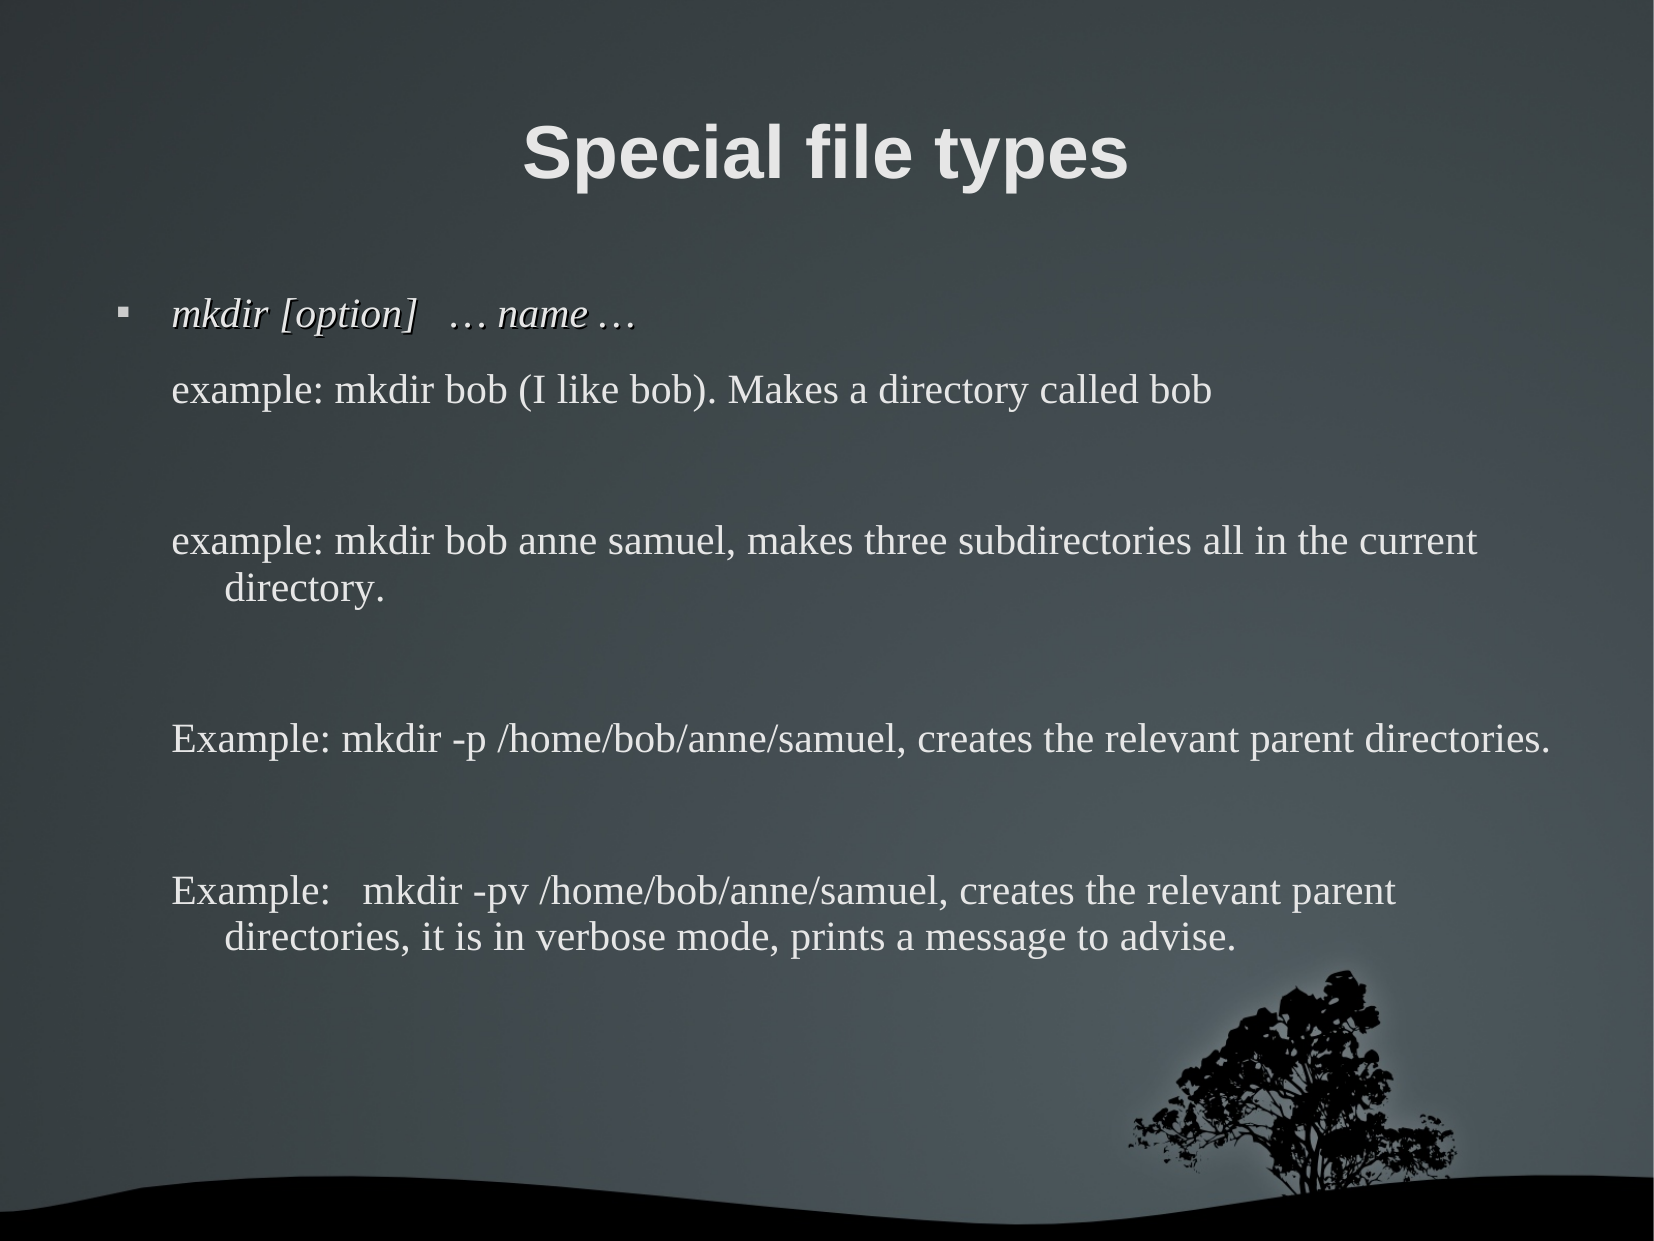

# Special file types
mkdir [option] … name …
example: mkdir bob (I like bob). Makes a directory called bob
example: mkdir bob anne samuel, makes three subdirectories all in the current directory.
Example: mkdir -p /home/bob/anne/samuel, creates the relevant parent directories.
Example: mkdir -pv /home/bob/anne/samuel, creates the relevant parent directories, it is in verbose mode, prints a message to advise.